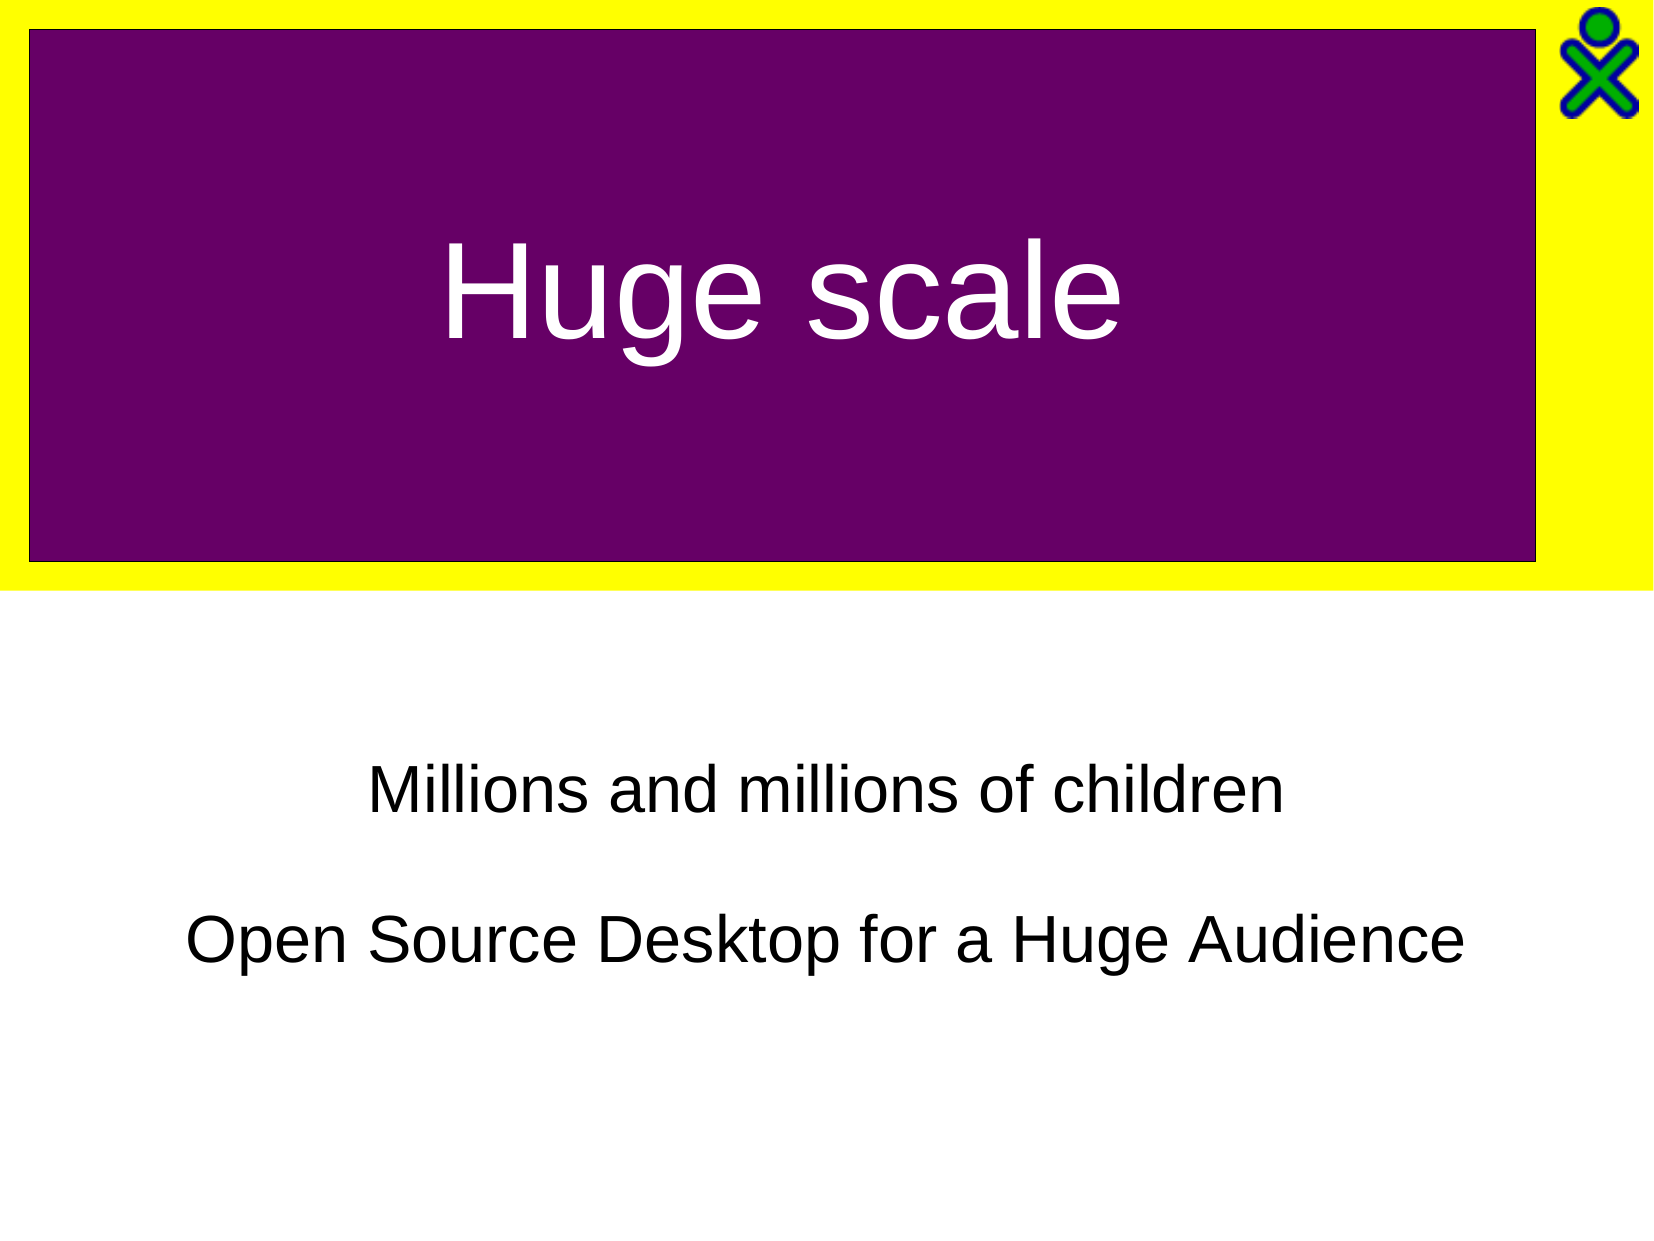

# Huge scale
Millions and millions of children
Open Source Desktop for a Huge Audience